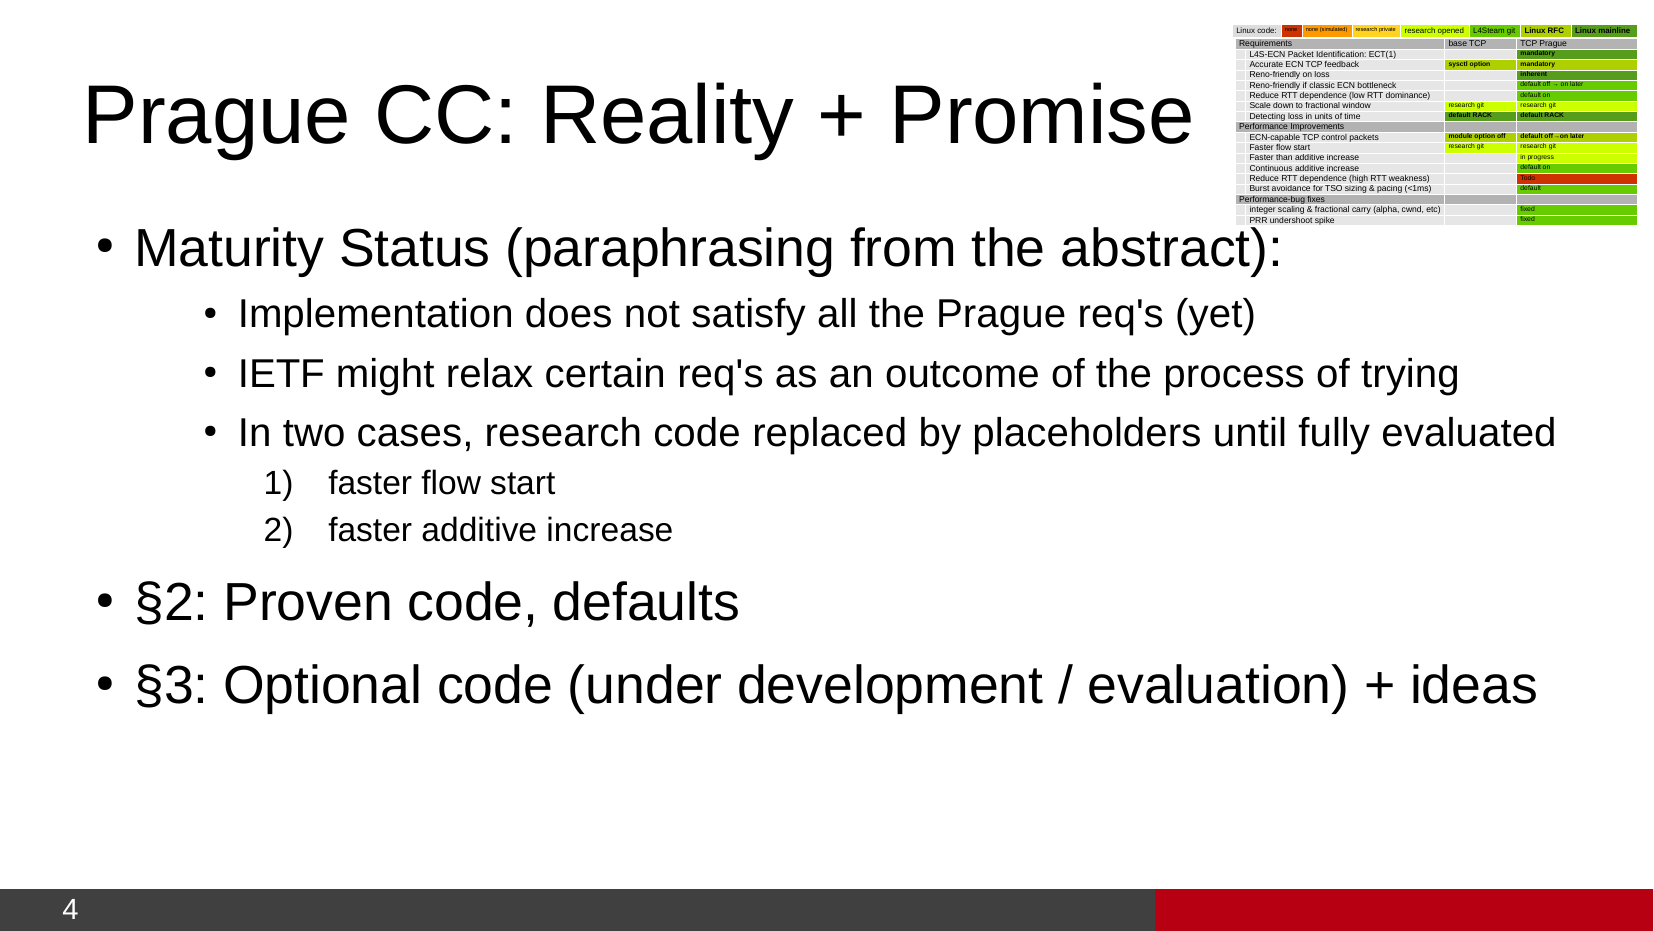

# Prague CC: Reality + Promise
Maturity Status (paraphrasing from the abstract):
Implementation does not satisfy all the Prague req's (yet)
IETF might relax certain req's as an outcome of the process of trying
In two cases, research code replaced by placeholders until fully evaluated
faster flow start
faster additive increase
§2: Proven code, defaults
§3: Optional code (under development / evaluation) + ideas
4